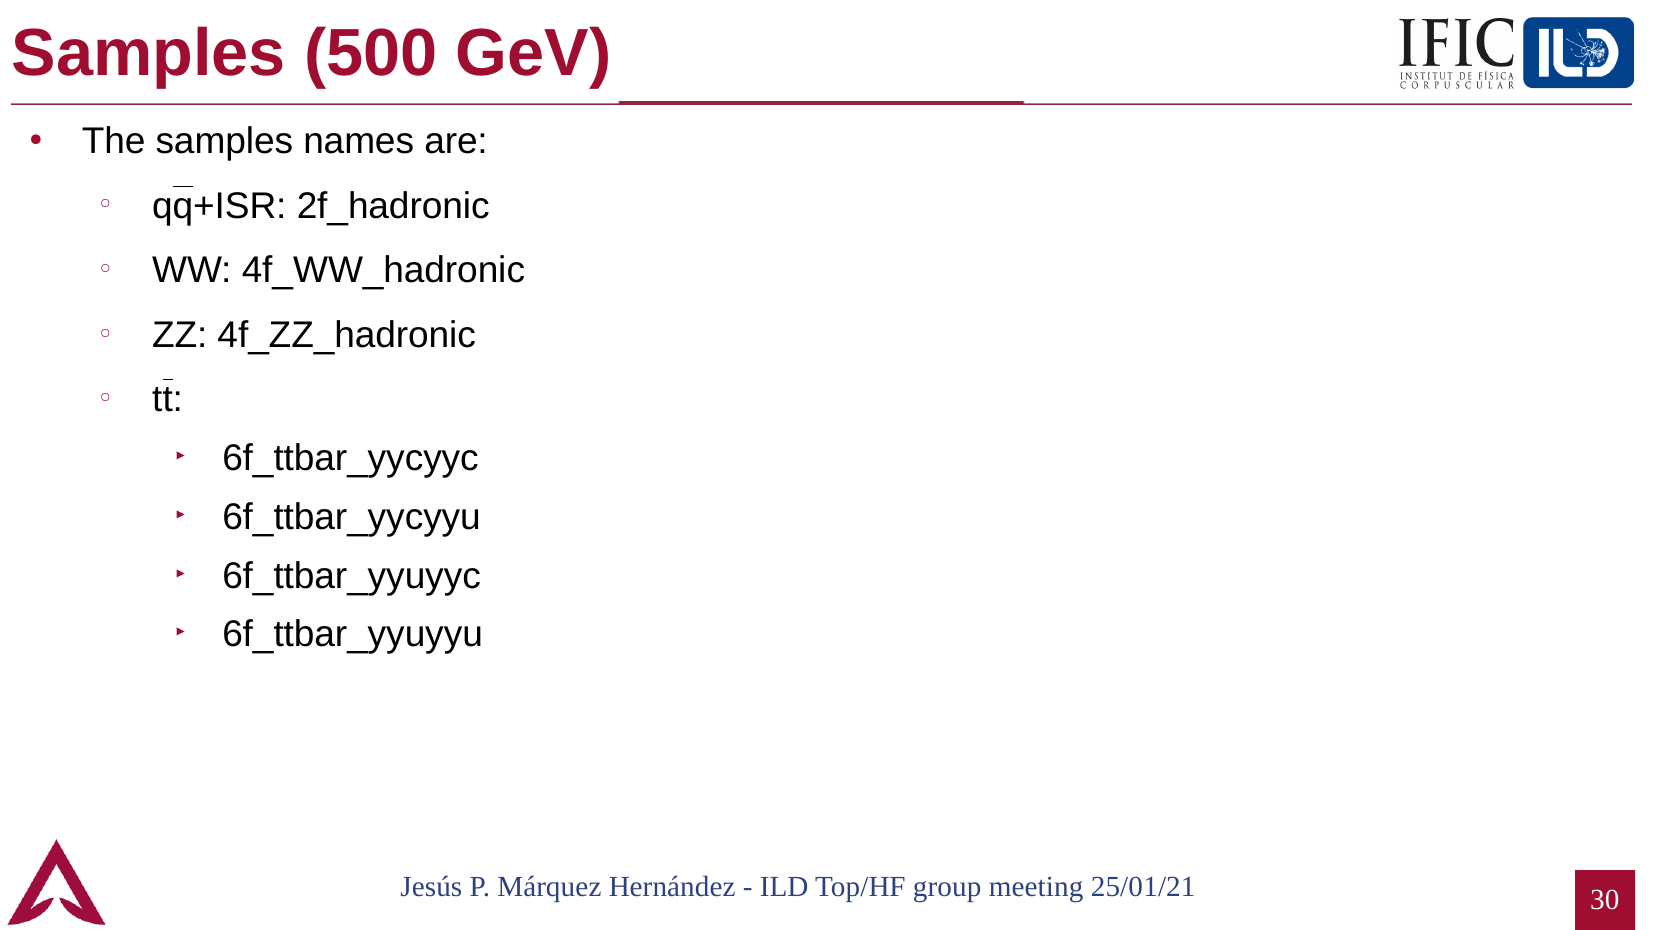

# Samples (500 GeV)
The samples names are:
qq+ISR: 2f_hadronic
WW: 4f_WW_hadronic
ZZ: 4f_ZZ_hadronic
tt:
6f_ttbar_yycyyc
6f_ttbar_yycyyu
6f_ttbar_yyuyyc
6f_ttbar_yyuyyu
30